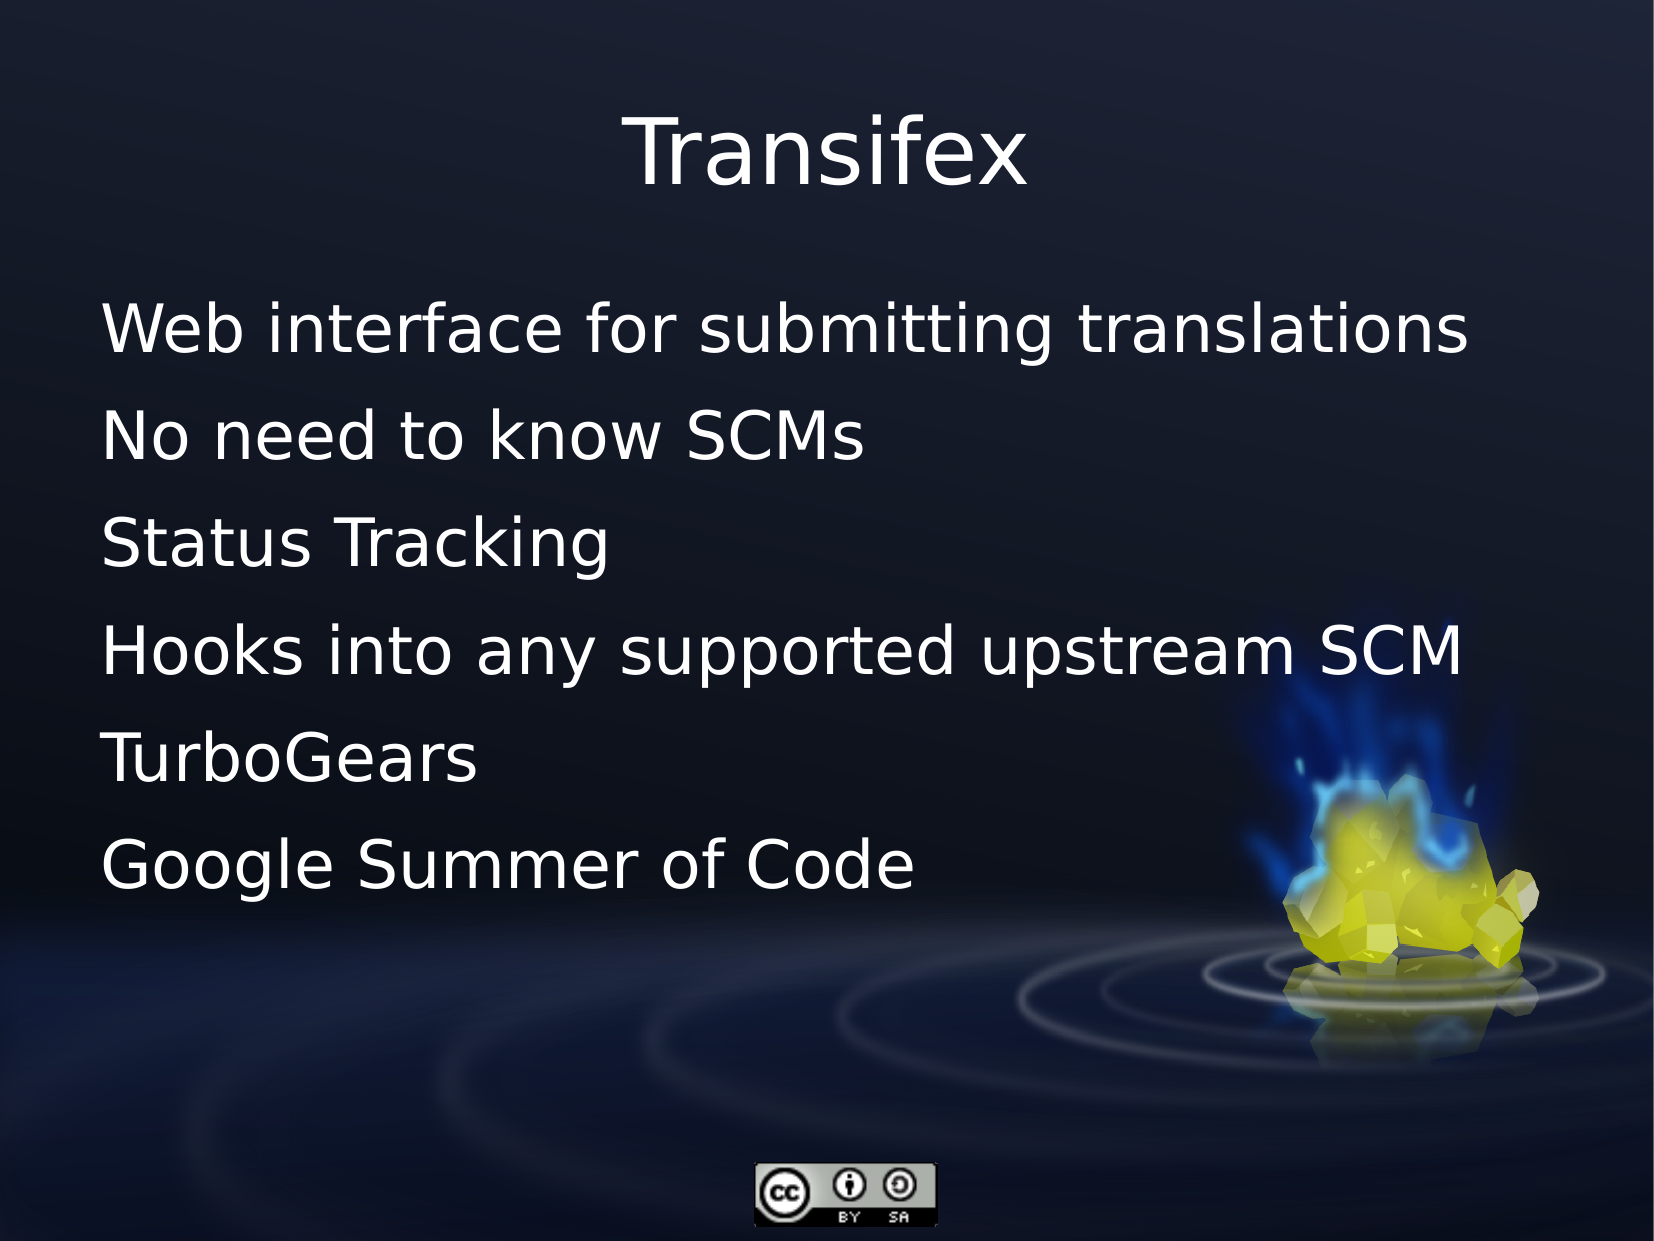

# Transifex
Web interface for submitting translations
No need to know SCMs
Status Tracking
Hooks into any supported upstream SCM
TurboGears
Google Summer of Code